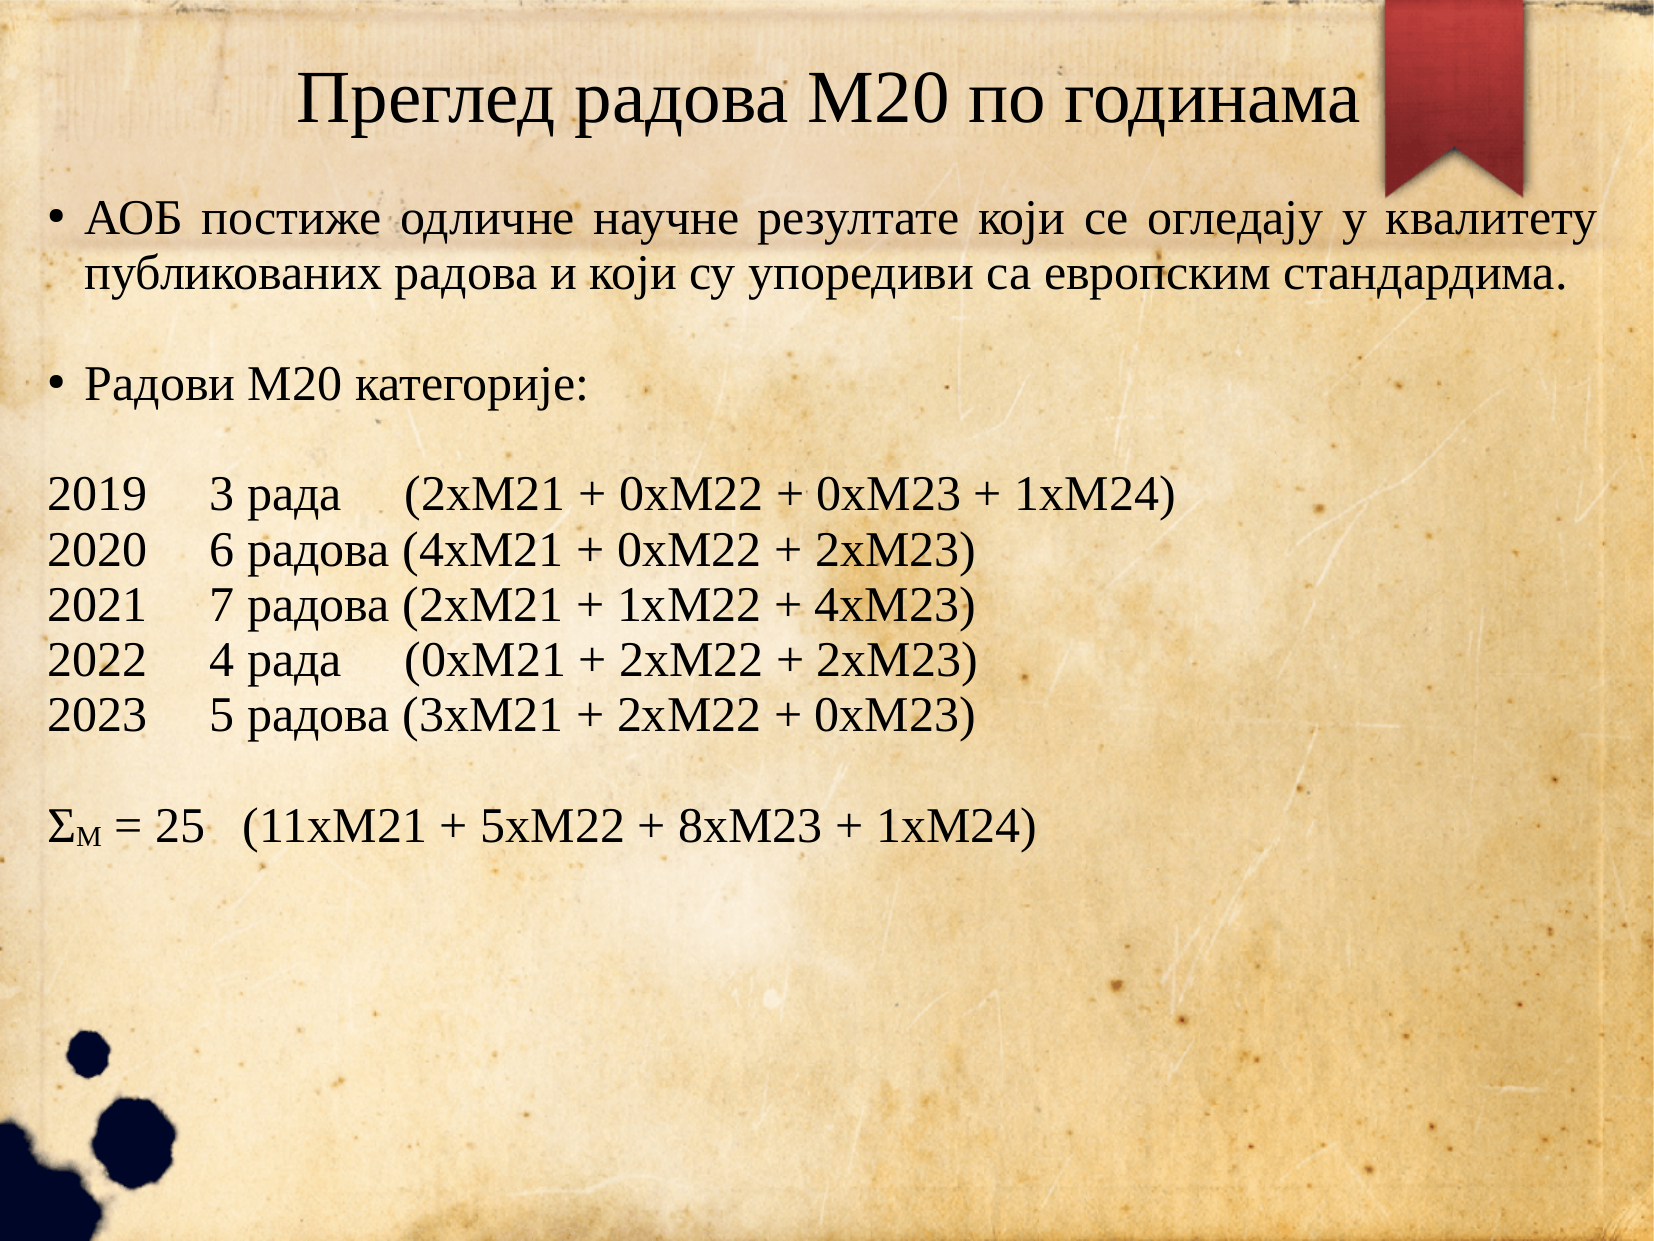

# Преглед радова М20 по годинама
АОБ постиже одличне научне резултате који се огледају у квалитету публикованих радова и који су упоредиви са европским стандардима.
Радови М20 категорије:
2019 3 рада (2xM21 + 0xM22 + 0xM23 + 1xM24)
2020 6 радова (4xM21 + 0xM22 + 2xM23)
2021 7 радова (2xM21 + 1xM22 + 4xM23)
2022 4 рада (0xM21 + 2xM22 + 2xM23)
2023 5 радова (3xM21 + 2xM22 + 0xM23)
ΣM = 25 (11xM21 + 5xМ22 + 8xМ23 + 1xМ24)